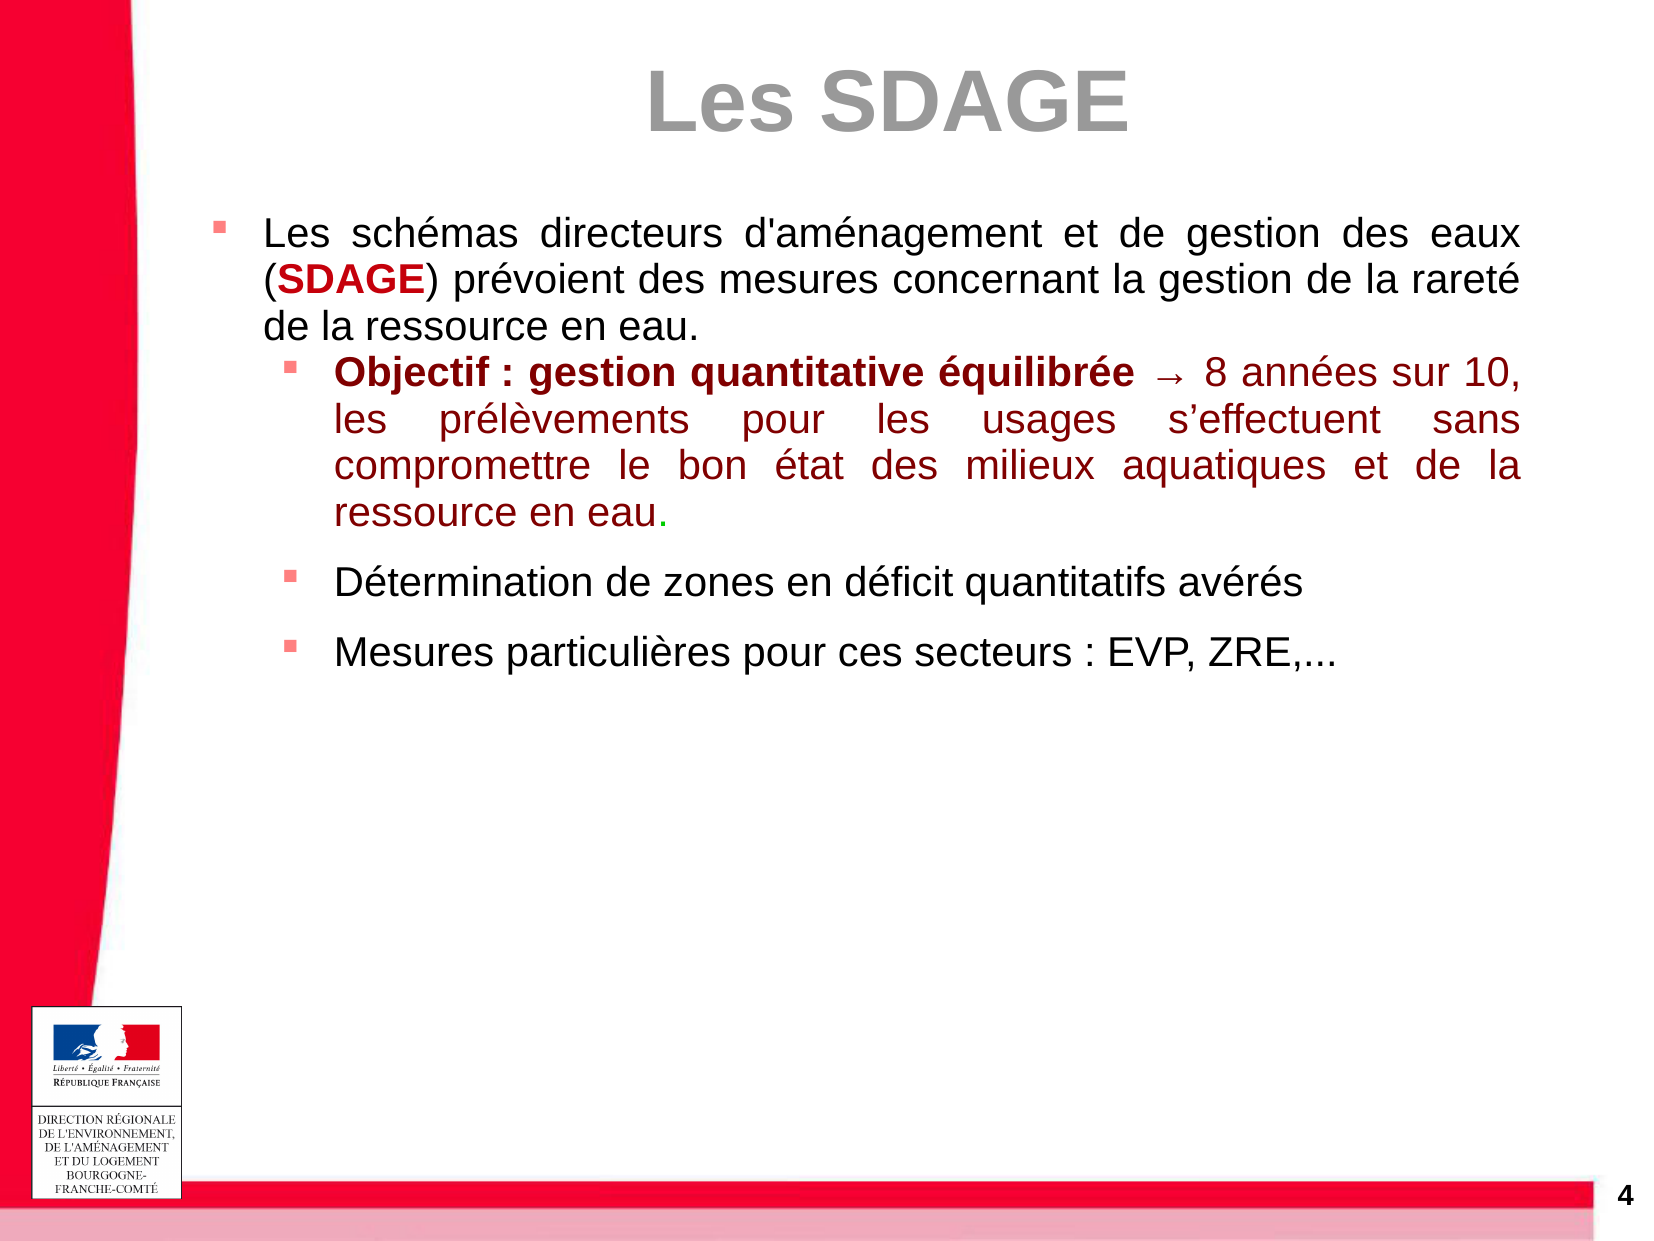

# Les SDAGE
Les schémas directeurs d'aménagement et de gestion des eaux (SDAGE) prévoient des mesures concernant la gestion de la rareté de la ressource en eau.
Objectif : gestion quantitative équilibrée → 8 années sur 10, les prélèvements pour les usages s’effectuent sans compromettre le bon état des milieux aquatiques et de la ressource en eau.
Détermination de zones en déficit quantitatifs avérés
Mesures particulières pour ces secteurs : EVP, ZRE,...
4